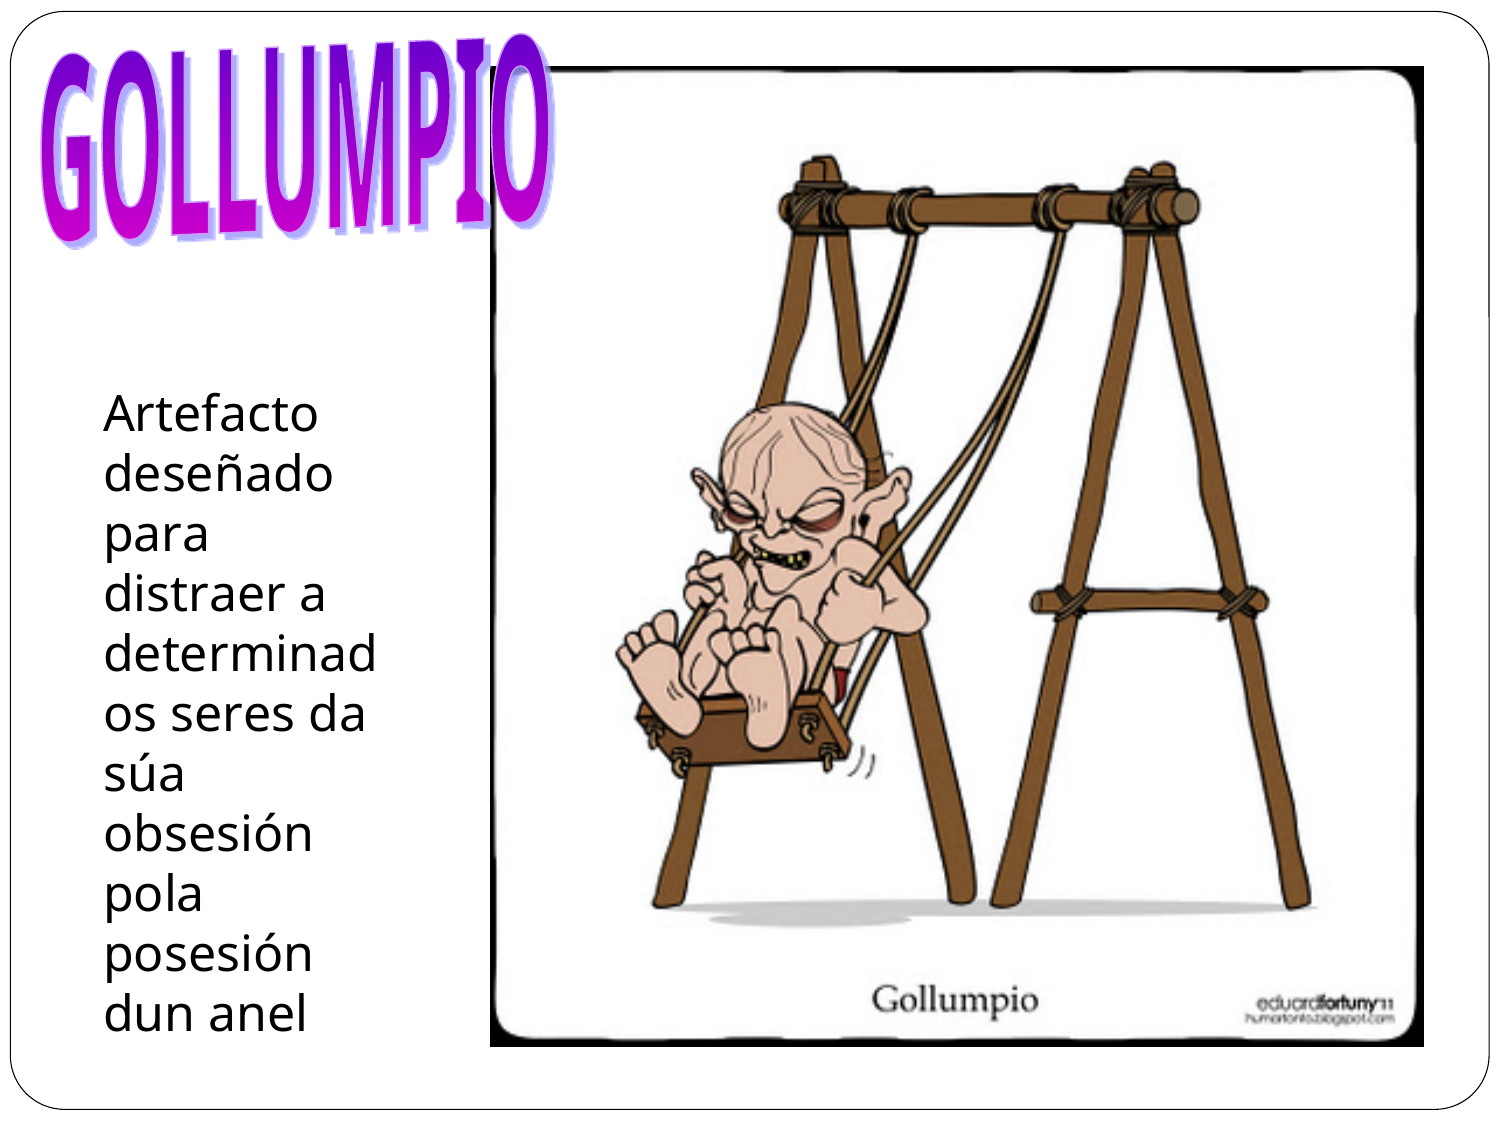

GOLLUMPIO
Artefacto deseñado para distraer a determinados seres da súa obsesión pola posesión dun anel